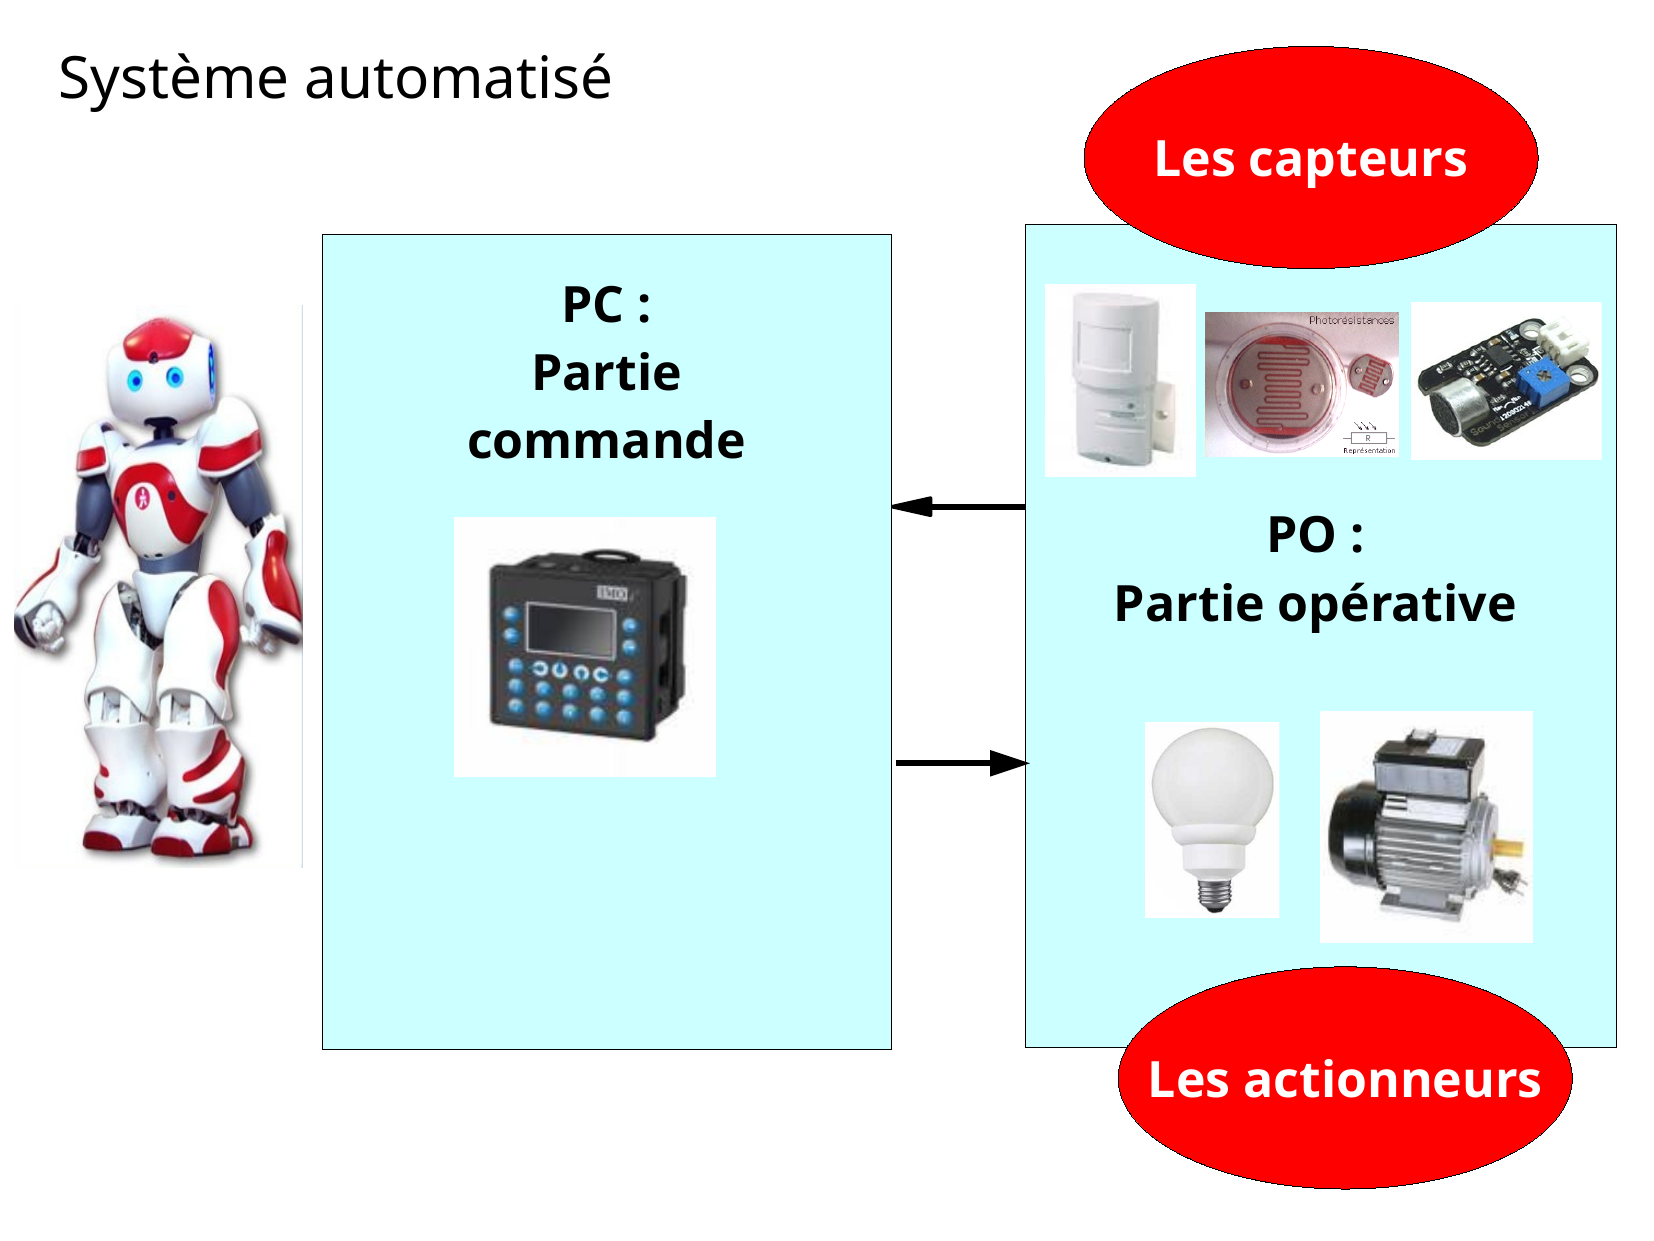

Système automatisé
Les capteurs
PC :
Partie commande
PO :
Partie opérative
Les actionneurs